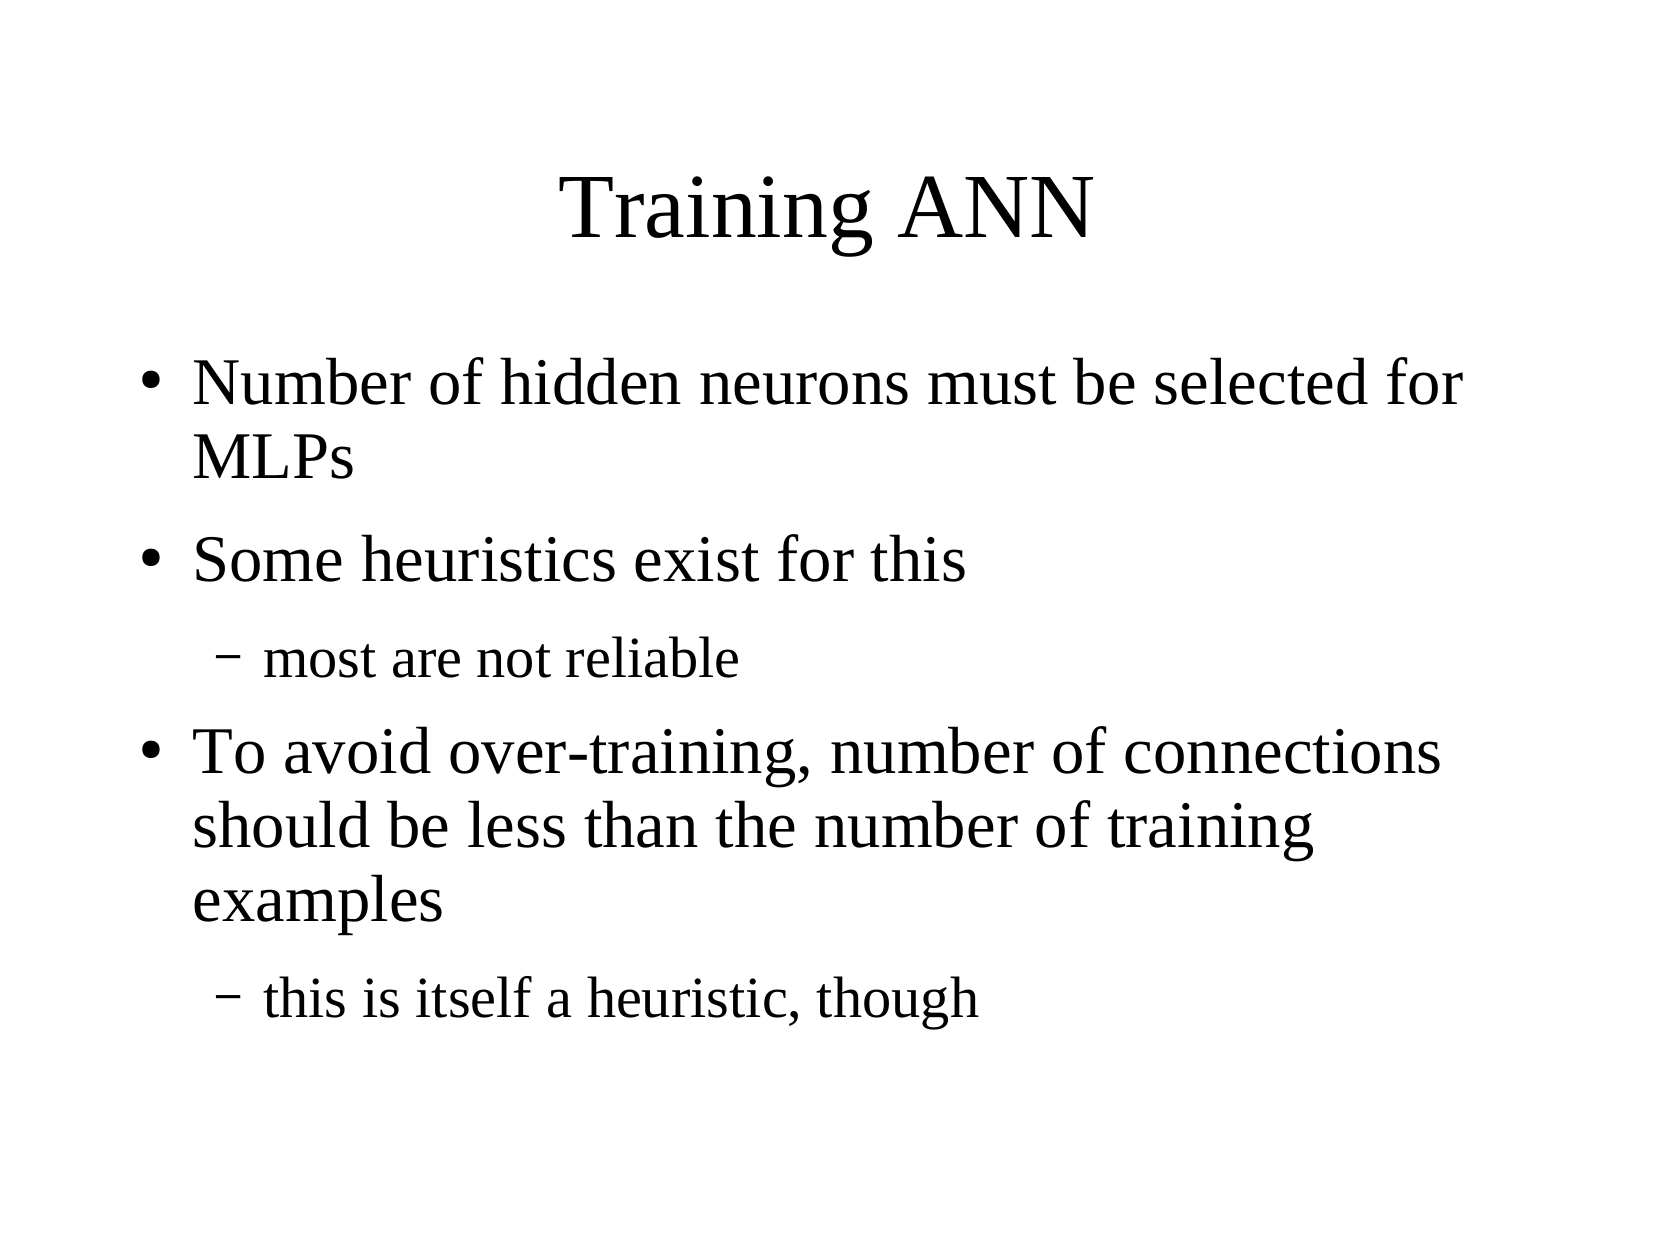

# Training ANN
Number of hidden neurons must be selected for MLPs
Some heuristics exist for this
most are not reliable
To avoid over-training, number of connections should be less than the number of training examples
this is itself a heuristic, though